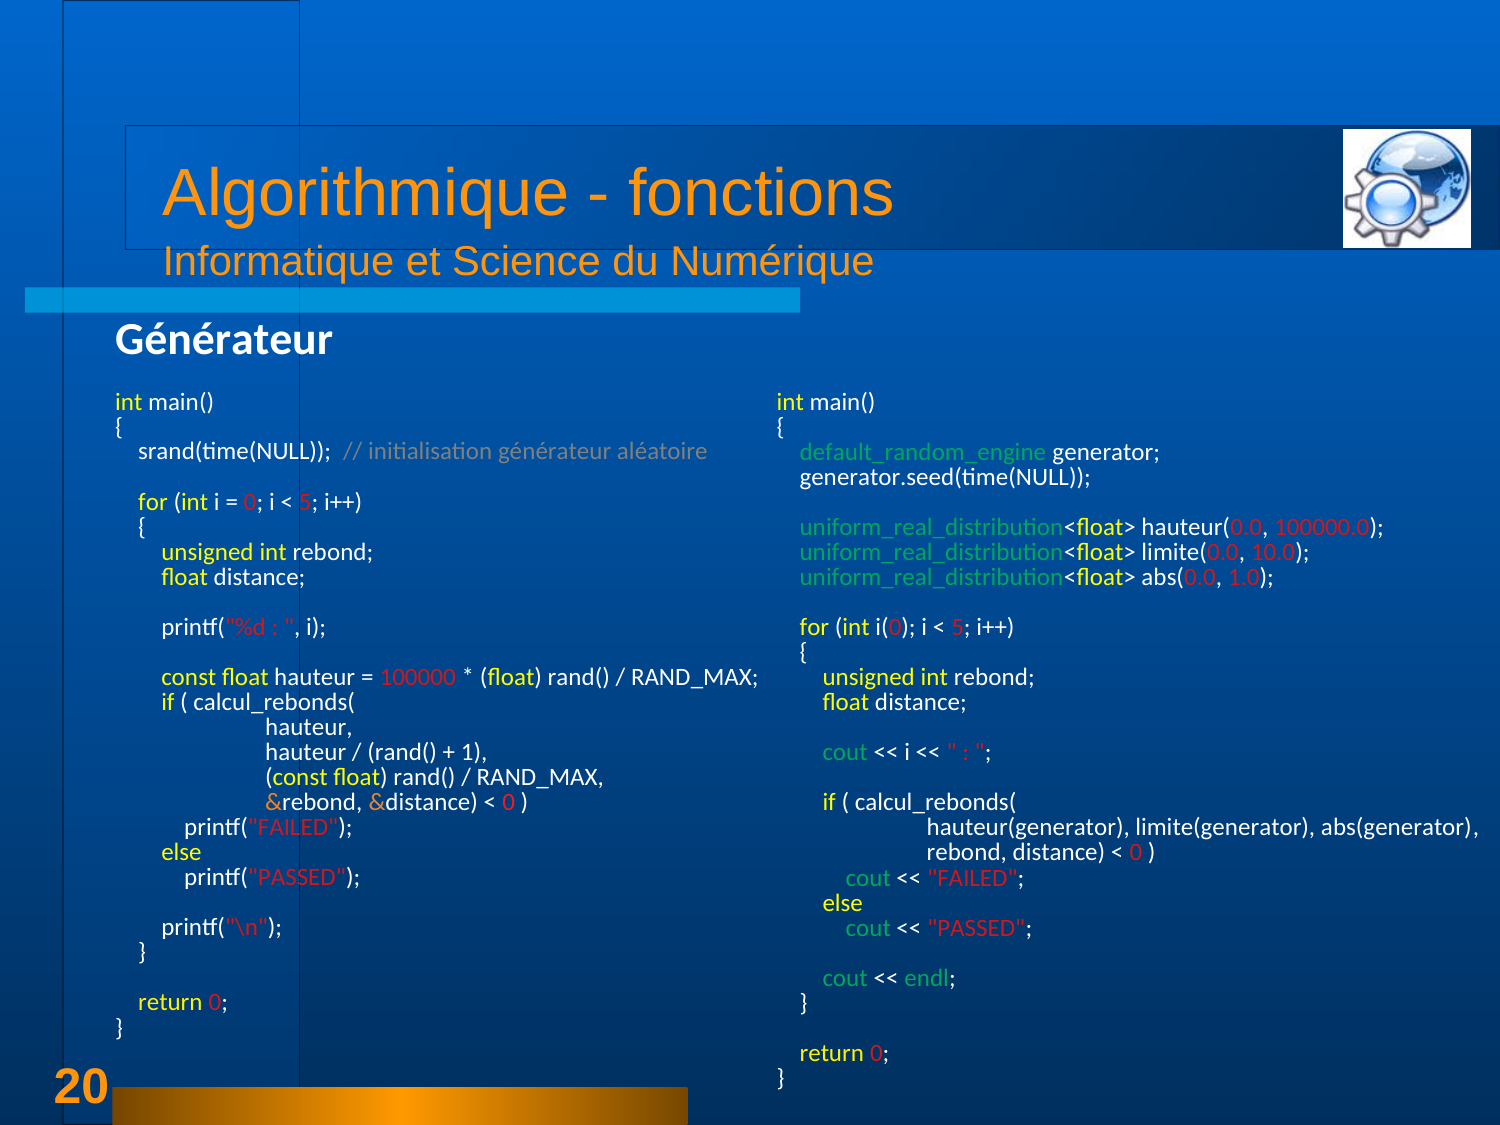

Générateur
int main()
{
 srand(time(NULL)); // initialisation générateur aléatoire
 for (int i = 0; i < 5; i++)
 {
 unsigned int rebond;
 float distance;
 printf("%d : ", i);
 const float hauteur = 100000 * (float) rand() / RAND_MAX;
 if ( calcul_rebonds(
	hauteur,
	hauteur / (rand() + 1),
	(const float) rand() / RAND_MAX,
	&rebond, &distance) < 0 )
 printf("FAILED");
 else
 printf("PASSED");
 printf("\n");
 }
 return 0;
}
int main()
{
 default_random_engine generator;
 generator.seed(time(NULL));
 uniform_real_distribution<float> hauteur(0.0, 100000.0);
 uniform_real_distribution<float> limite(0.0, 10.0);
 uniform_real_distribution<float> abs(0.0, 1.0);
 for (int i(0); i < 5; i++)
 {
 unsigned int rebond;
 float distance;
 cout << i << " : ";
 if ( calcul_rebonds(
	hauteur(generator), limite(generator), abs(generator),
	rebond, distance) < 0 )
 cout << "FAILED";
 else
 cout << "PASSED";
 cout << endl;
 }
 return 0;
}